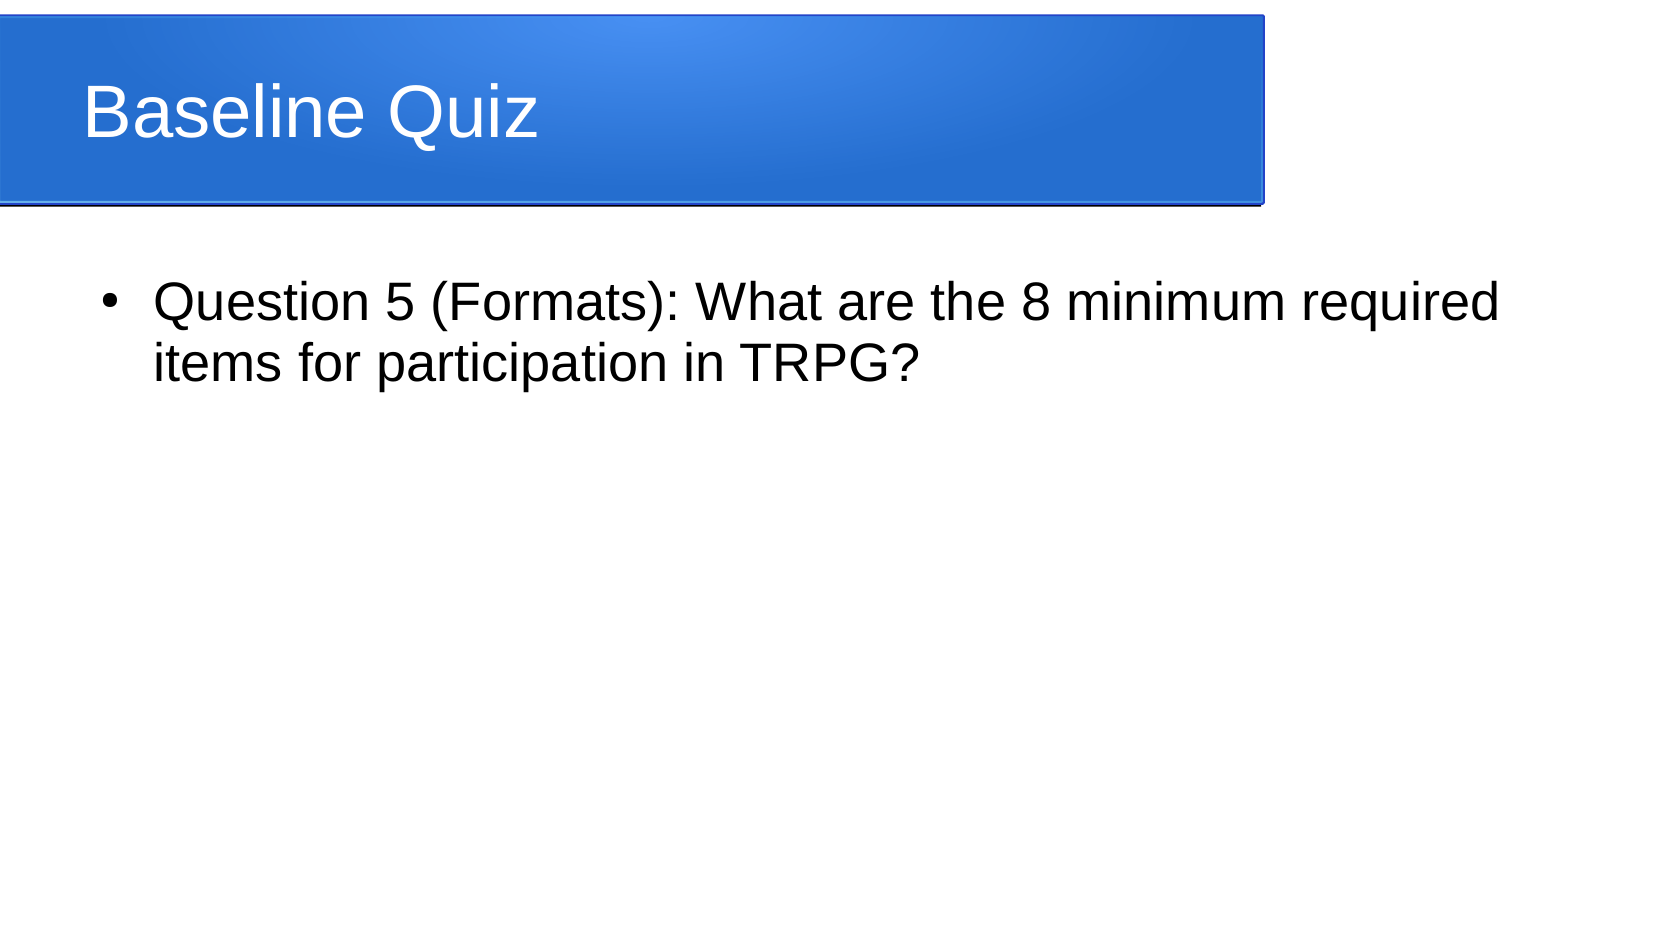

# Baseline Quiz
Question 5 (Formats): What are the 8 minimum required items for participation in TRPG?